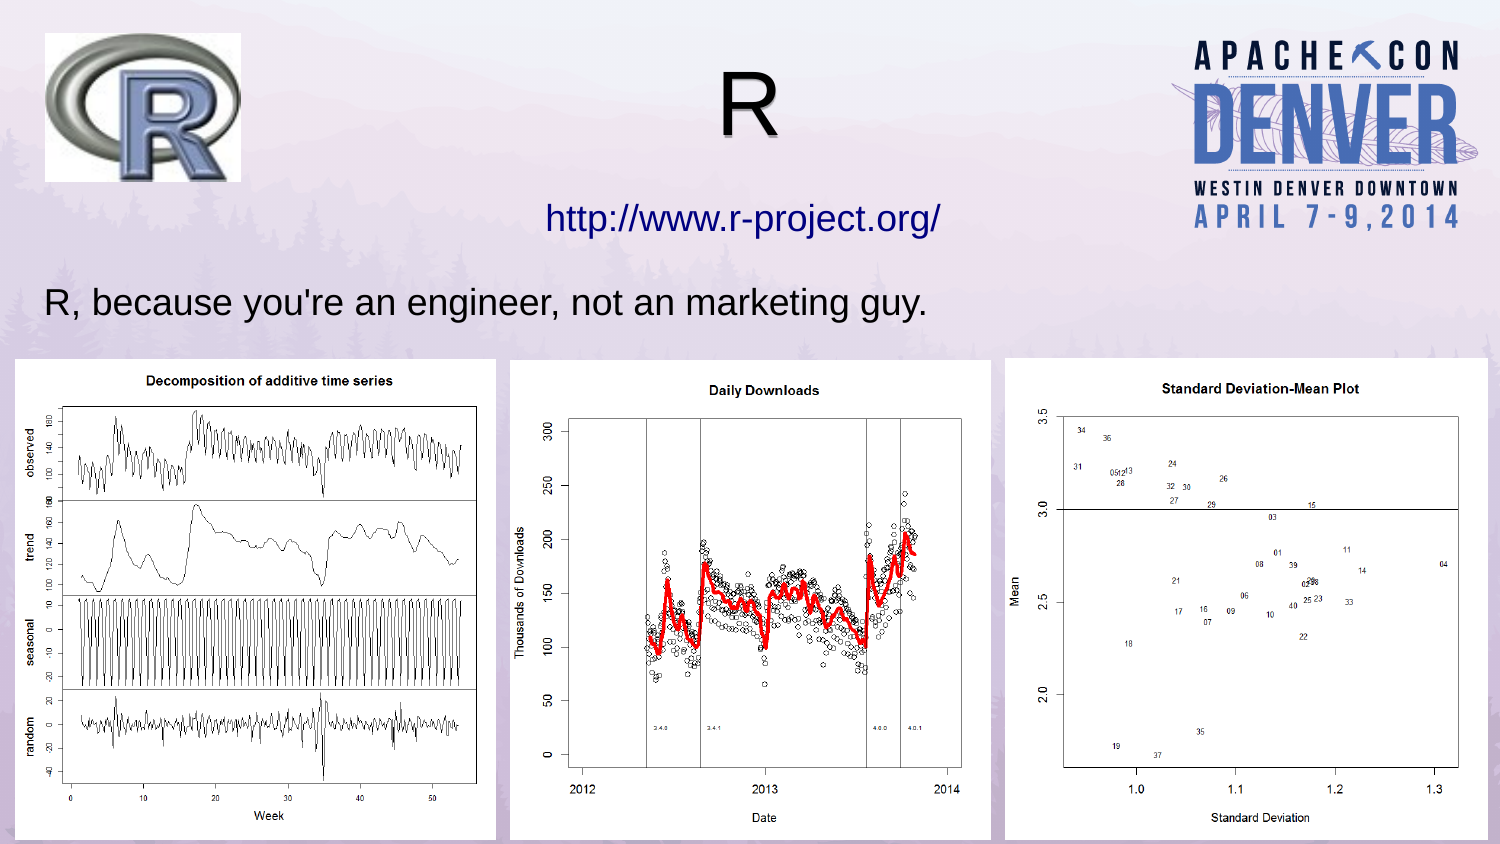

# R
http://www.r-project.org/
R, because you're an engineer, not an marketing guy.